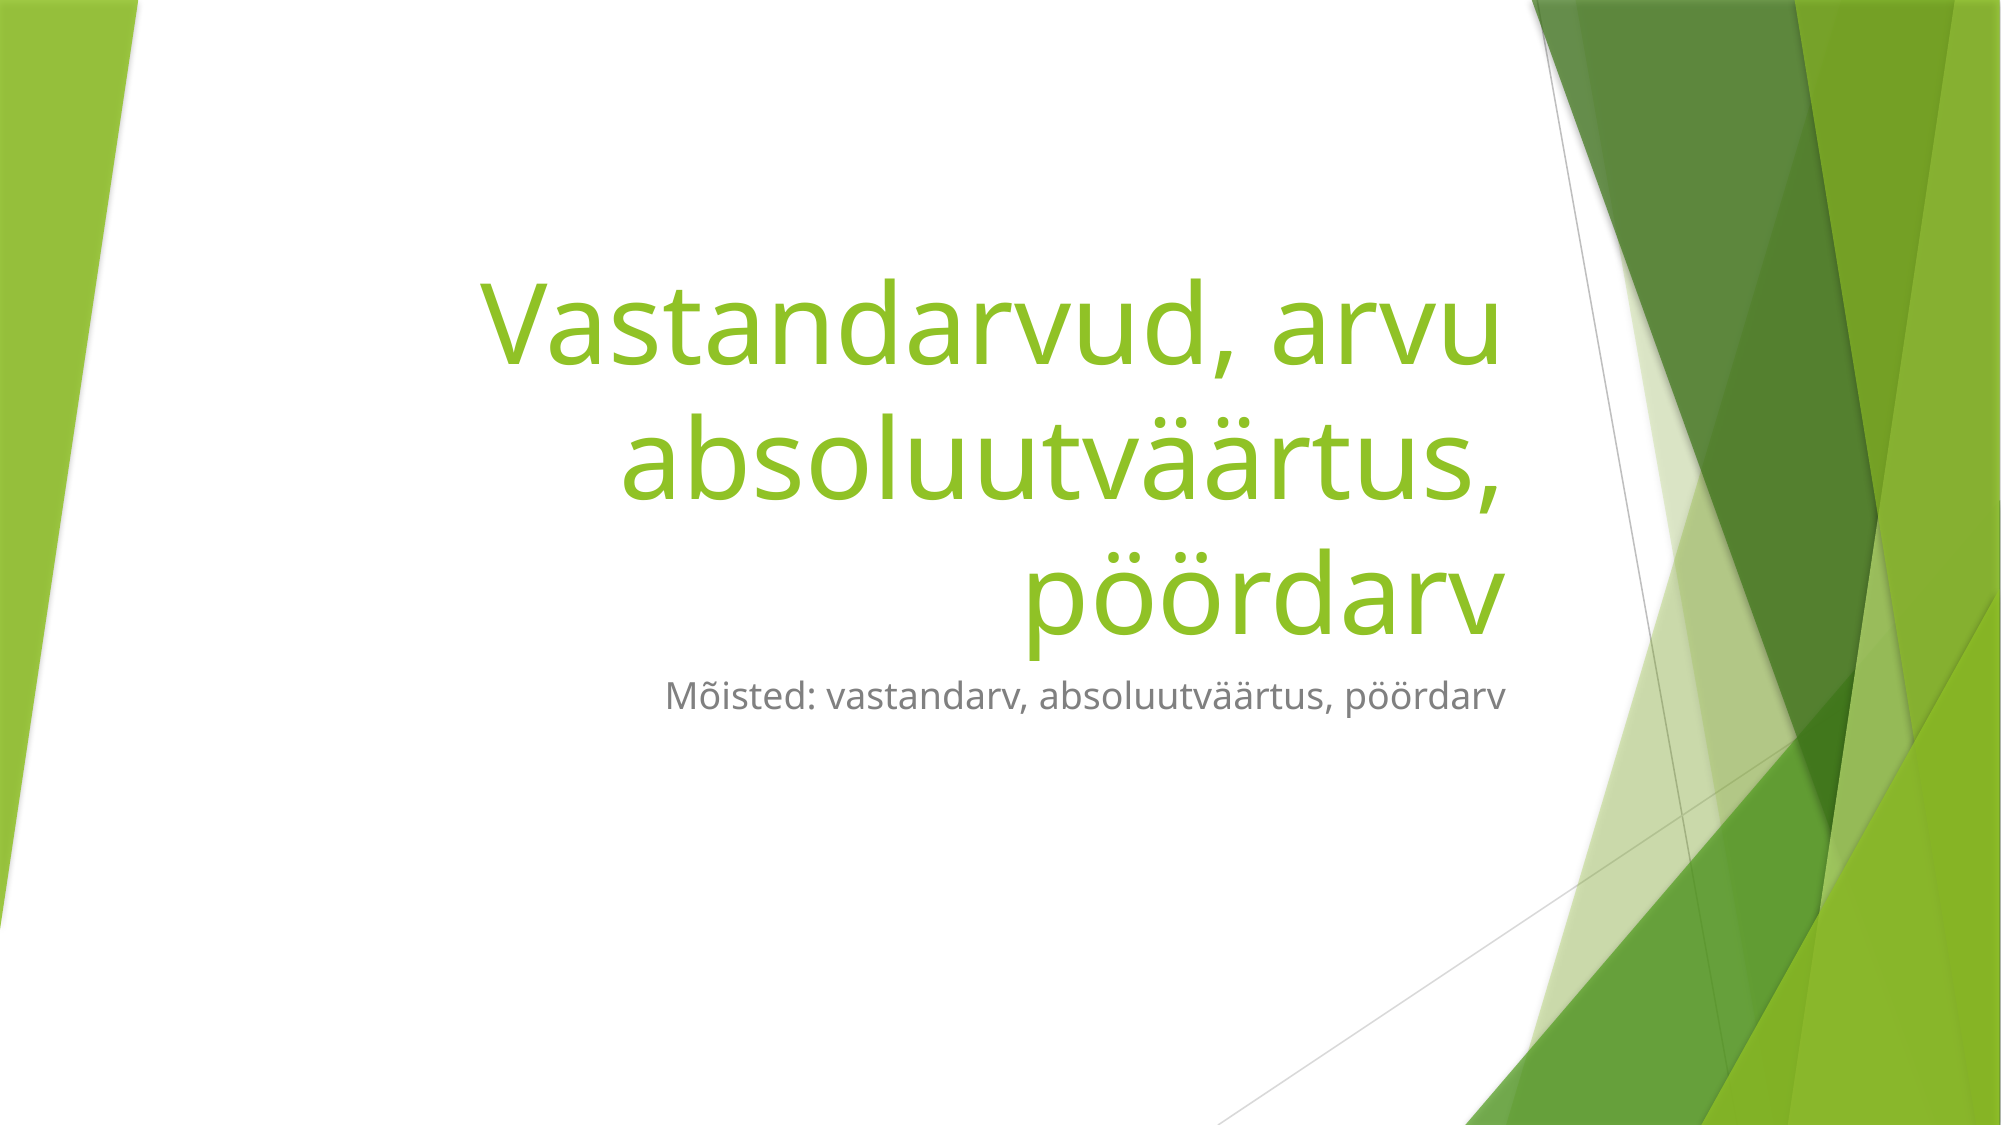

# Vastandarvud, arvu absoluutväärtus, pöördarv
Mõisted: vastandarv, absoluutväärtus, pöördarv